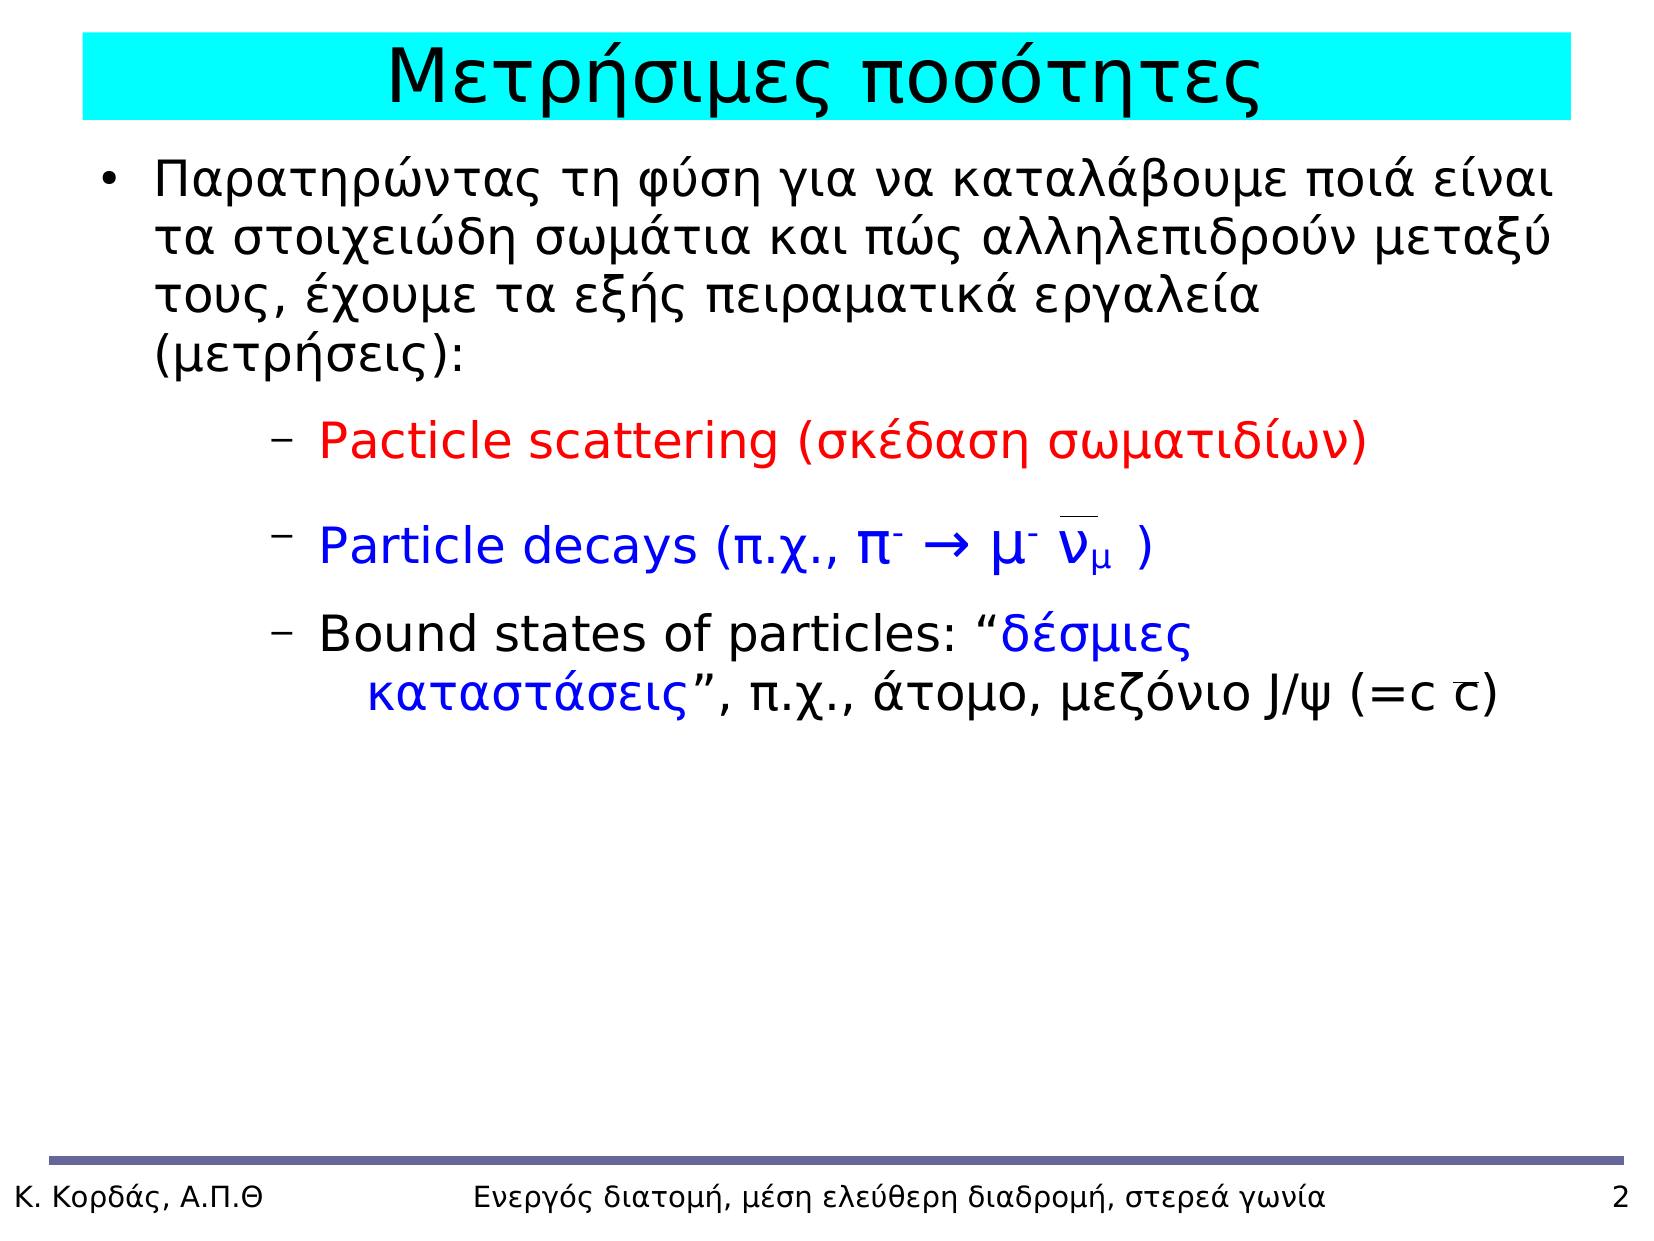

# Μετρήσιμες ποσότητες
Παρατηρώντας τη φύση για να καταλάβουμε ποιά είναι τα στοιχειώδη σωμάτια και πώς αλληλεπιδρούν μεταξύ τους, έχουμε τα εξής πειραματικά εργαλεία (μετρήσεις):
Pacticle scattering (σκέδαση σωματιδίων)
Particle decays (π.χ., π- → μ- νμ )
Bound states of particles: “δέσμιες καταστάσεις”, π.χ., άτομο, μεζόνιο J/ψ (=c c)
Κ. Κορδάς, Α.Π.Θ
Ενεργός διατομή, μέση ελεύθερη διαδρομή, στερεά γωνία
2